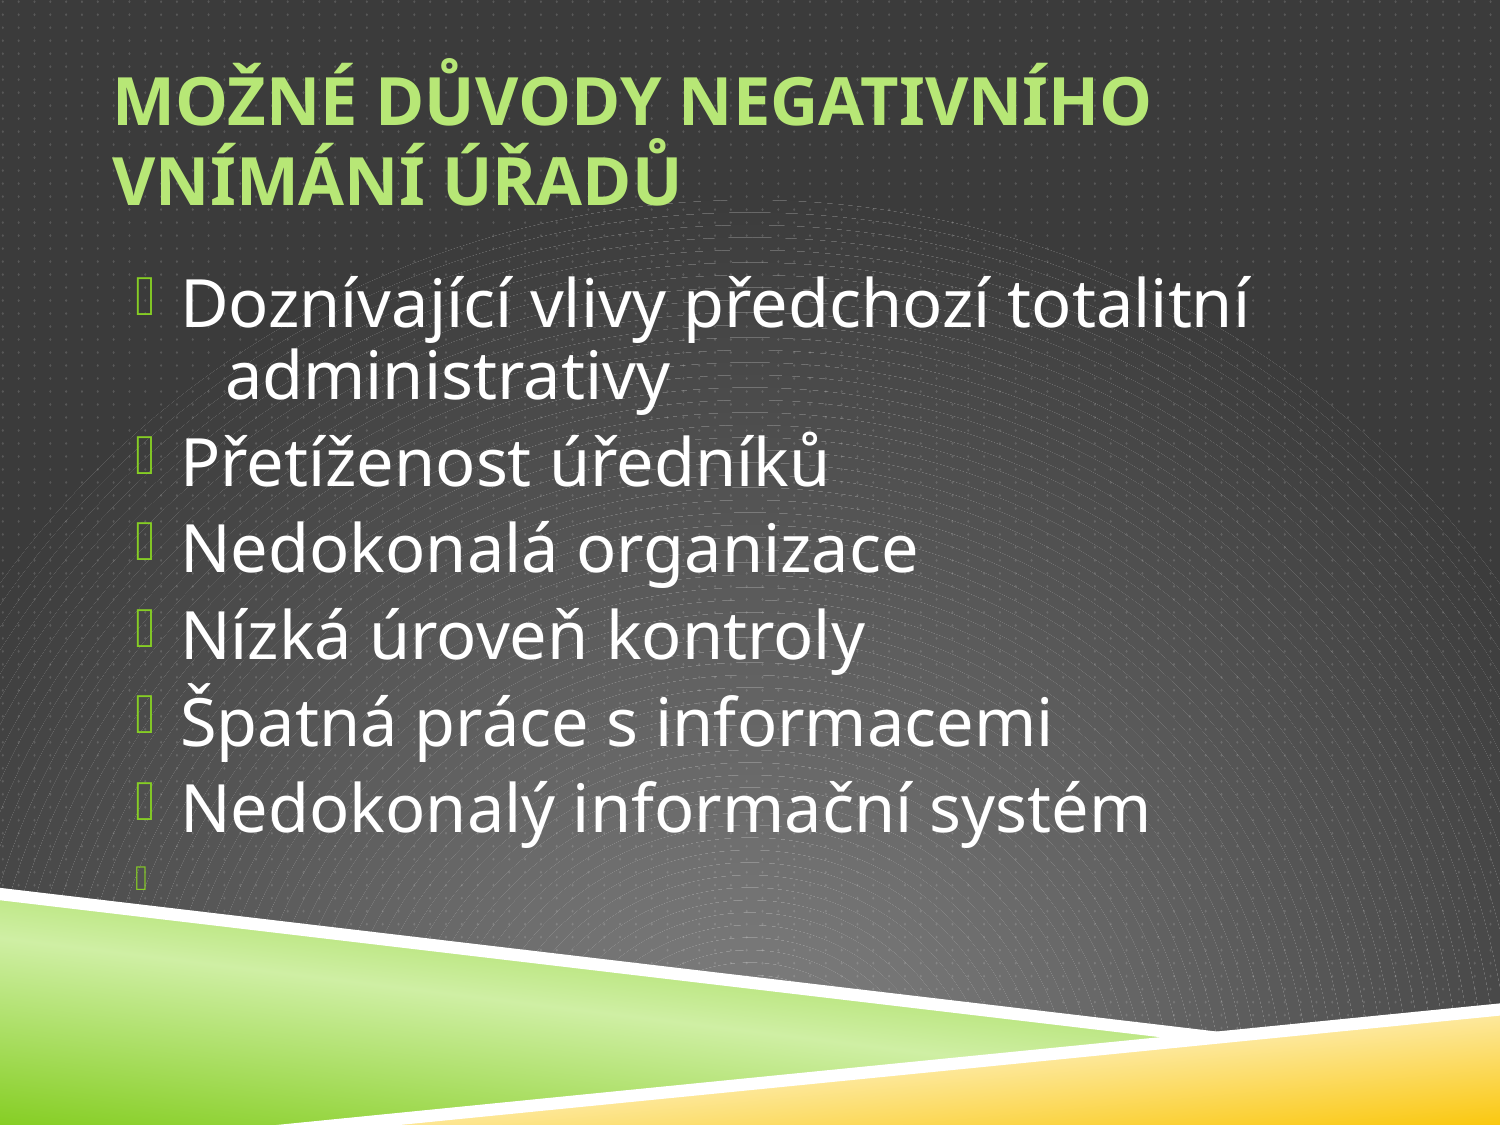

# MOŽNÉ DŮVODY NEGATIVNÍHO VNÍMÁNÍ ÚŘADŮ
Doznívající vlivy předchozí totalitní administrativy
Přetíženost úředníků
Nedokonalá organizace
Nízká úroveň kontroly
Špatná práce s informacemi
Nedokonalý informační systém